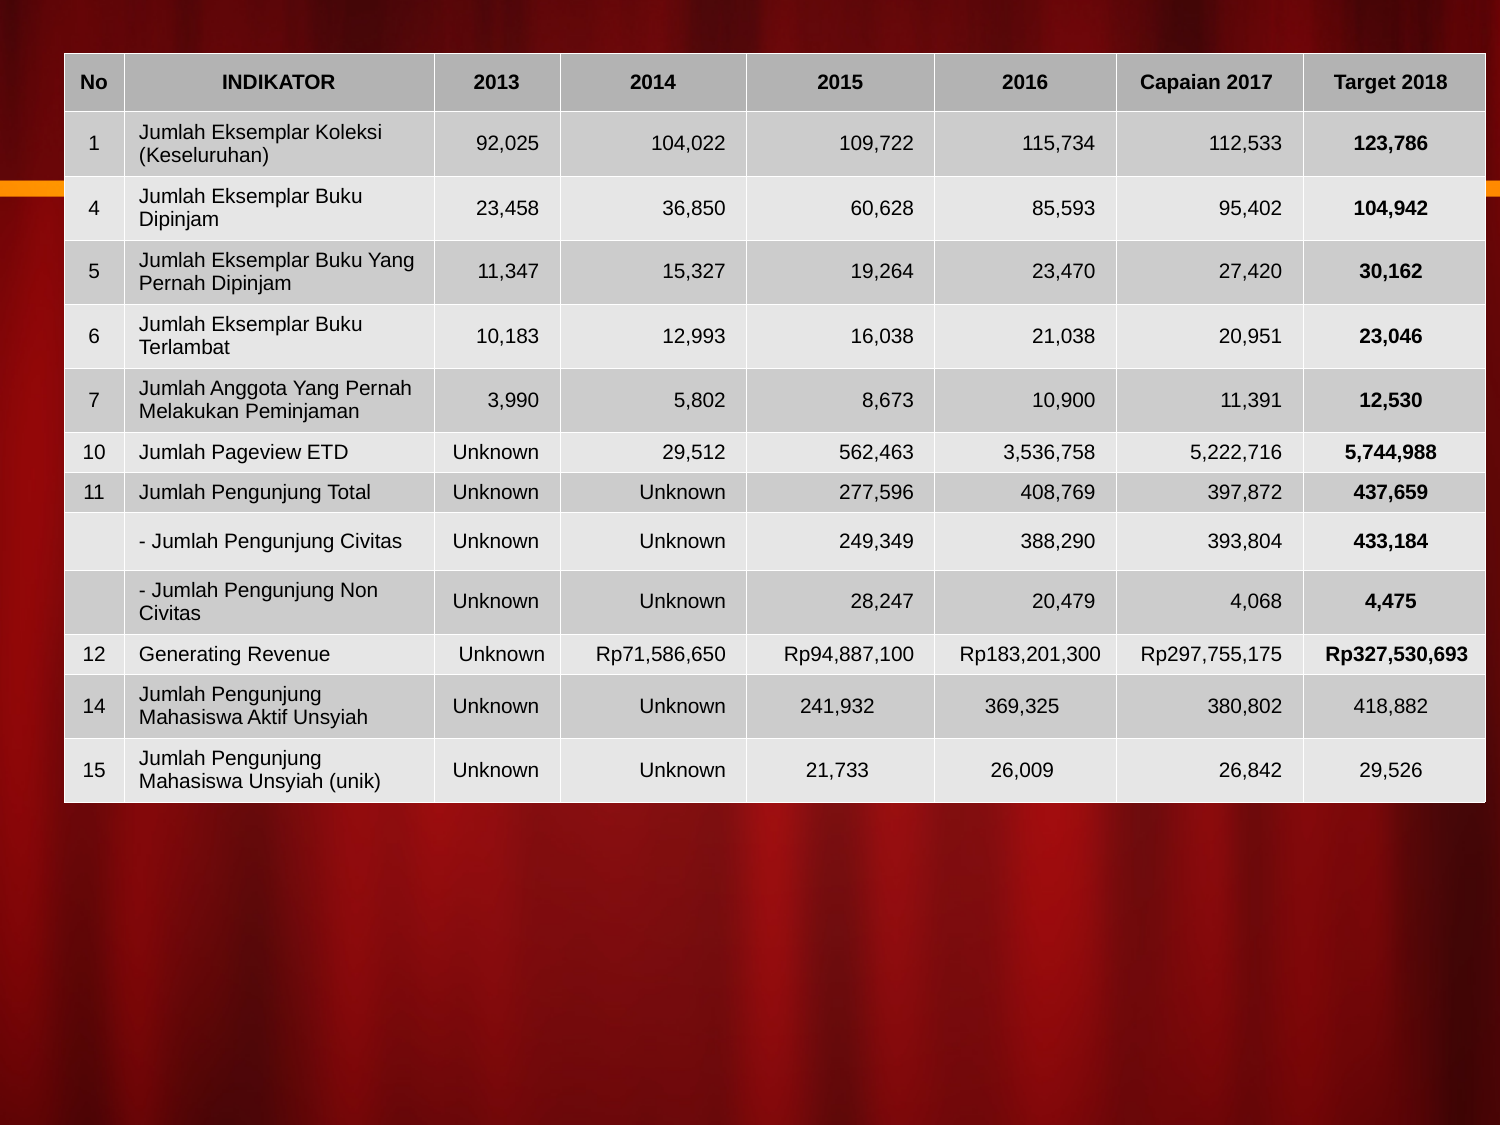

#
| No | INDIKATOR | 2013 | 2014 | 2015 | 2016 | Capaian 2017 | Target 2018 |
| --- | --- | --- | --- | --- | --- | --- | --- |
| 1 | Jumlah Eksemplar Koleksi (Keseluruhan) | 92,025 | 104,022 | 109,722 | 115,734 | 112,533 | 123,786 |
| 4 | Jumlah Eksemplar Buku Dipinjam | 23,458 | 36,850 | 60,628 | 85,593 | 95,402 | 104,942 |
| 5 | Jumlah Eksemplar Buku Yang Pernah Dipinjam | 11,347 | 15,327 | 19,264 | 23,470 | 27,420 | 30,162 |
| 6 | Jumlah Eksemplar Buku Terlambat | 10,183 | 12,993 | 16,038 | 21,038 | 20,951 | 23,046 |
| 7 | Jumlah Anggota Yang Pernah Melakukan Peminjaman | 3,990 | 5,802 | 8,673 | 10,900 | 11,391 | 12,530 |
| 10 | Jumlah Pageview ETD | Unknown | 29,512 | 562,463 | 3,536,758 | 5,222,716 | 5,744,988 |
| 11 | Jumlah Pengunjung Total | Unknown | Unknown | 277,596 | 408,769 | 397,872 | 437,659 |
| | - Jumlah Pengunjung Civitas | Unknown | Unknown | 249,349 | 388,290 | 393,804 | 433,184 |
| | - Jumlah Pengunjung Non Civitas | Unknown | Unknown | 28,247 | 20,479 | 4,068 | 4,475 |
| 12 | Generating Revenue | Unknown | Rp71,586,650 | Rp94,887,100 | Rp183,201,300 | Rp297,755,175 | Rp327,530,693 |
| 14 | Jumlah Pengunjung Mahasiswa Aktif Unsyiah | Unknown | Unknown | 241,932 | 369,325 | 380,802 | 418,882 |
| 15 | Jumlah Pengunjung Mahasiswa Unsyiah (unik) | Unknown | Unknown | 21,733 | 26,009 | 26,842 | 29,526 |